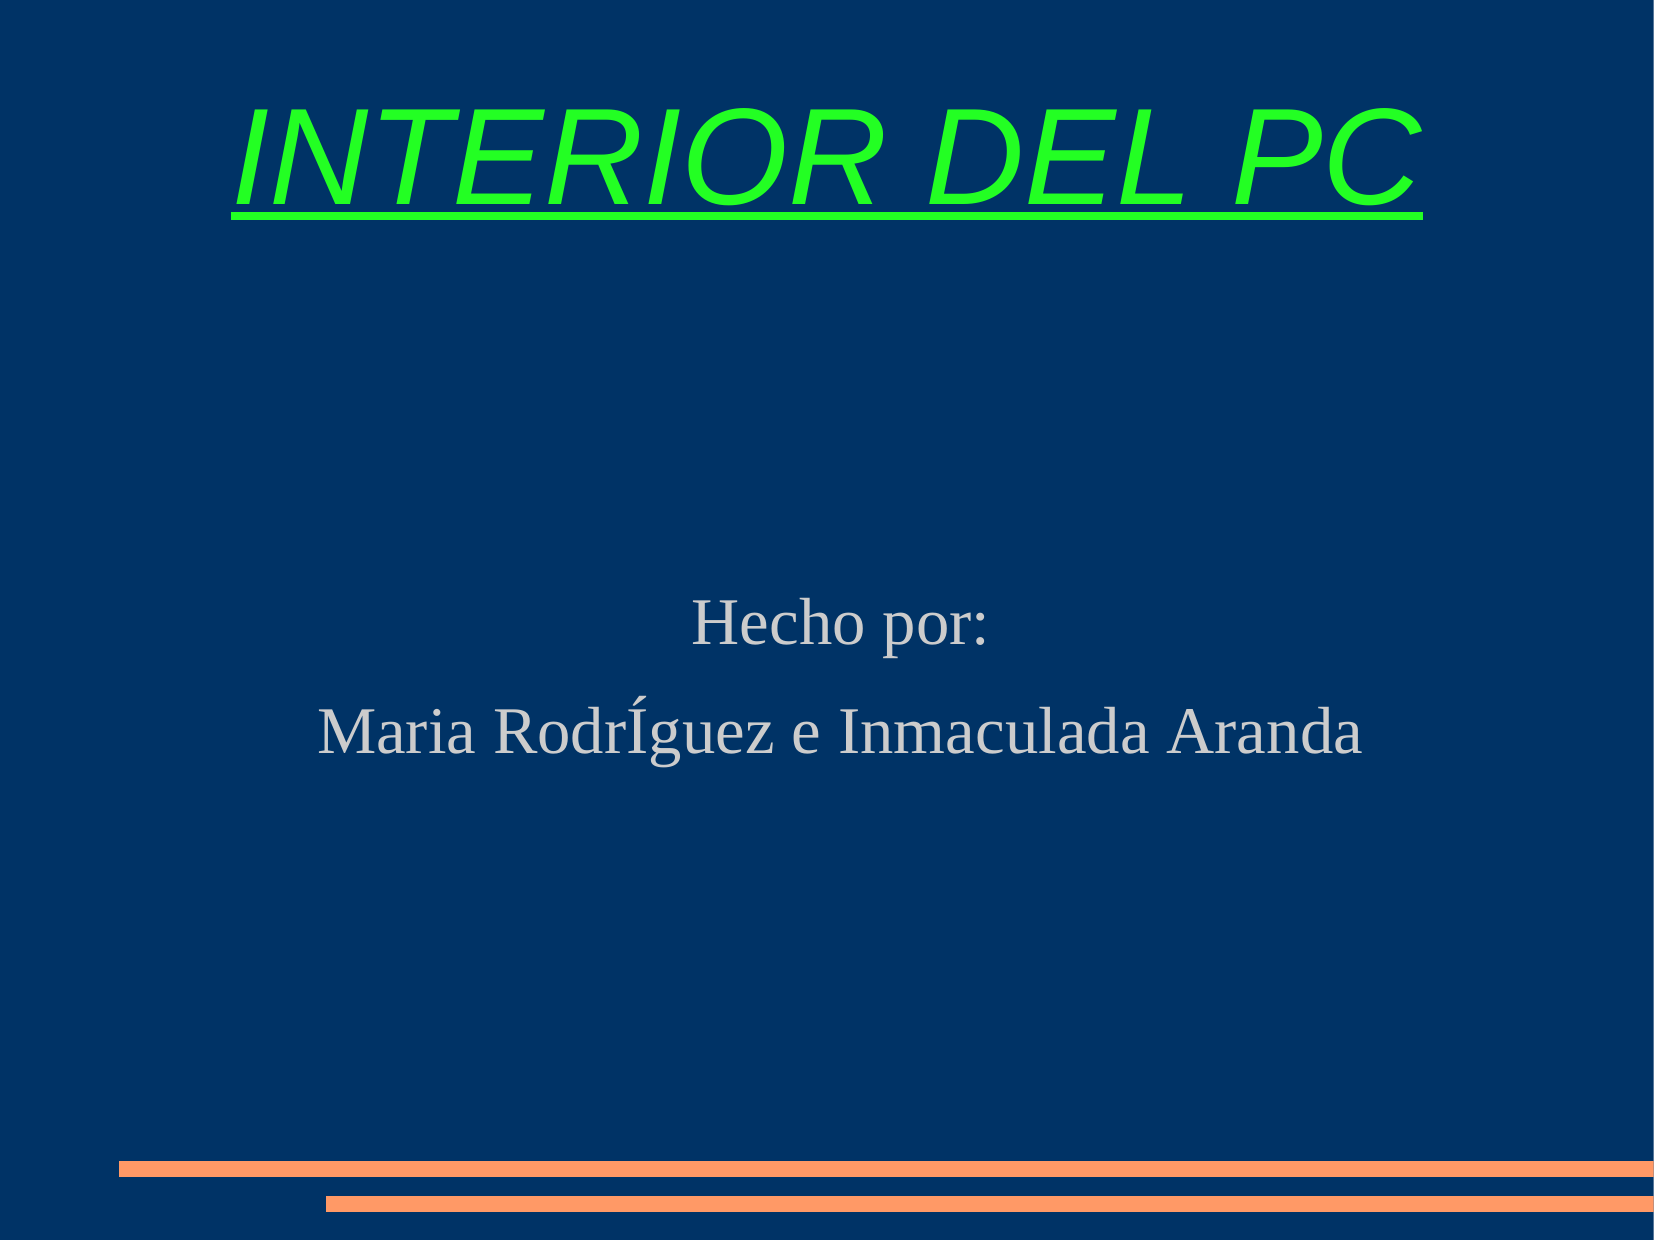

# INTERIOR DEL PC
Hecho por:
Maria RodrÍguez e Inmaculada Aranda